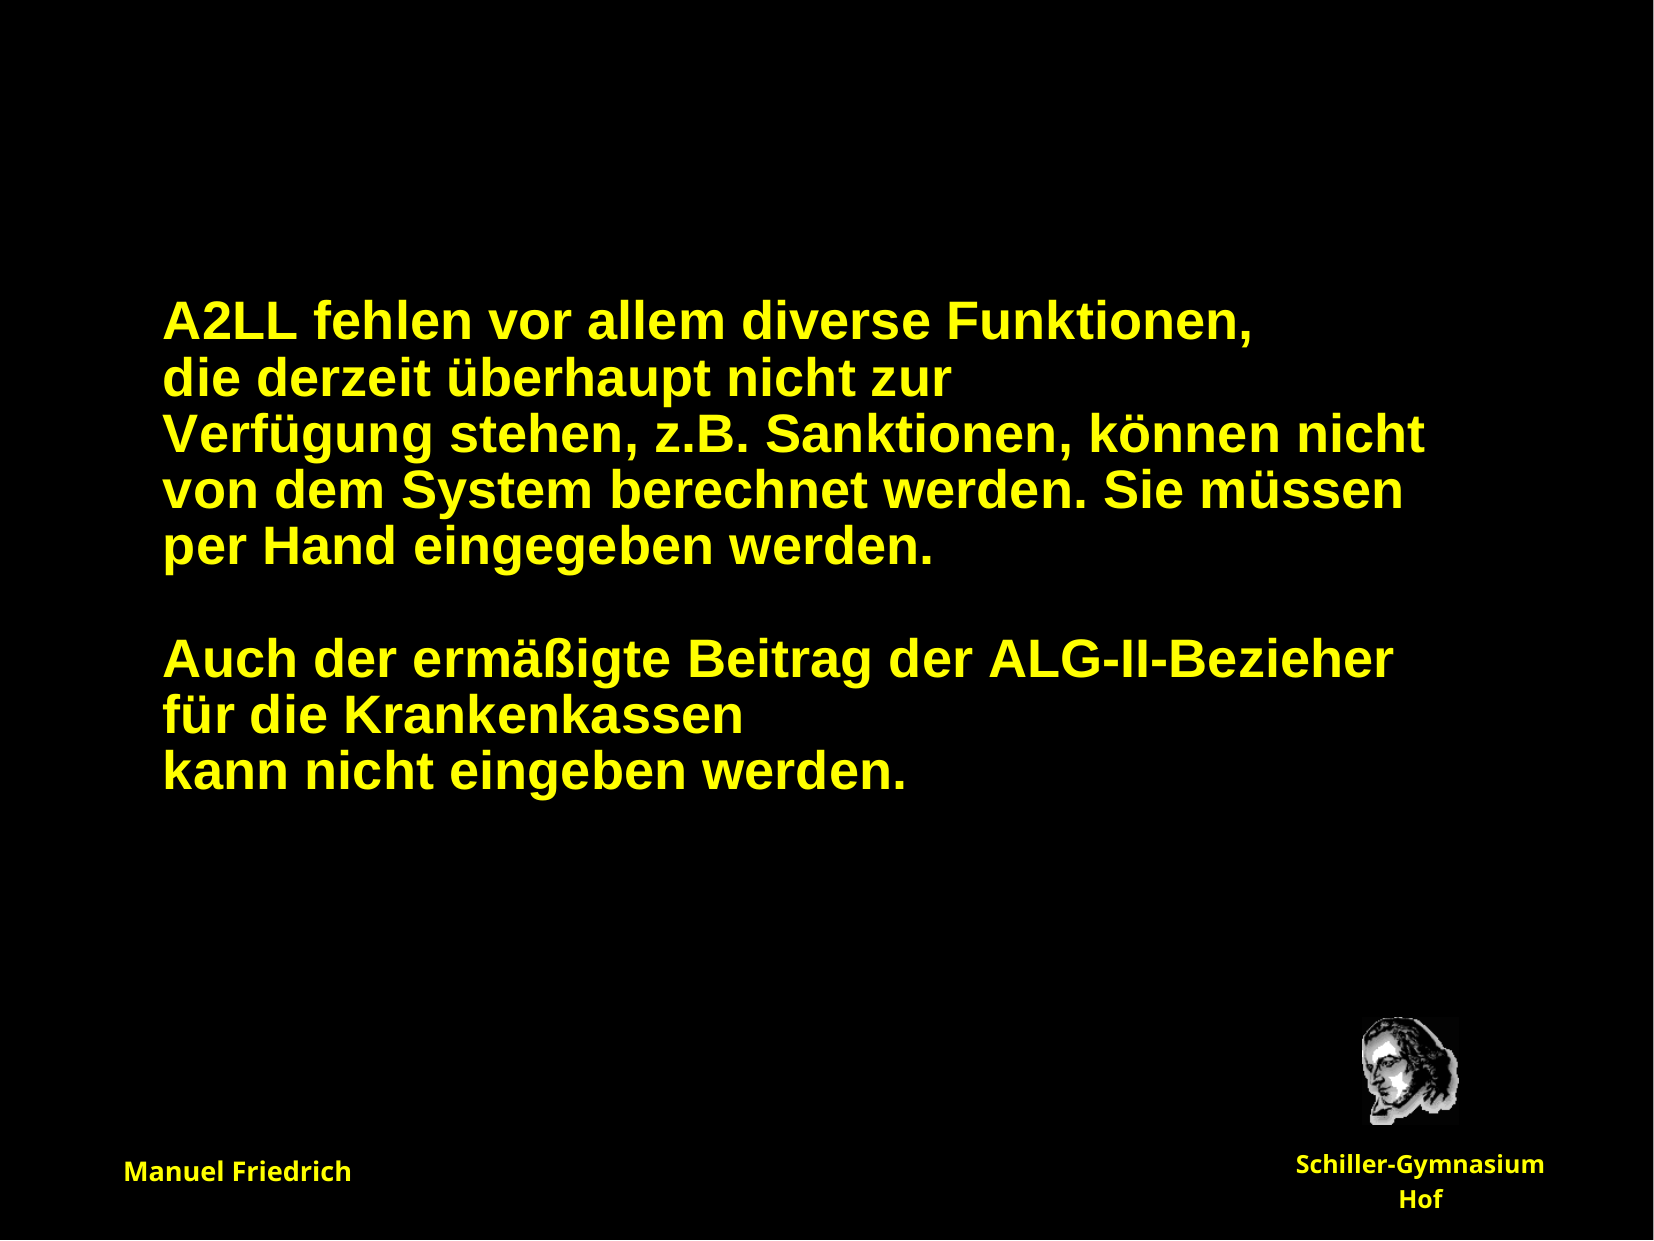

A2LL fehlen vor allem diverse Funktionen,
die derzeit überhaupt nicht zur
Verfügung stehen, z.B. Sanktionen, können nicht
von dem System berechnet werden. Sie müssen
per Hand eingegeben werden.
Auch der ermäßigte Beitrag der ALG-II-Bezieher
für die Krankenkassen
kann nicht eingeben werden.
Schiller-Gymnasium
Hof
Manuel Friedrich